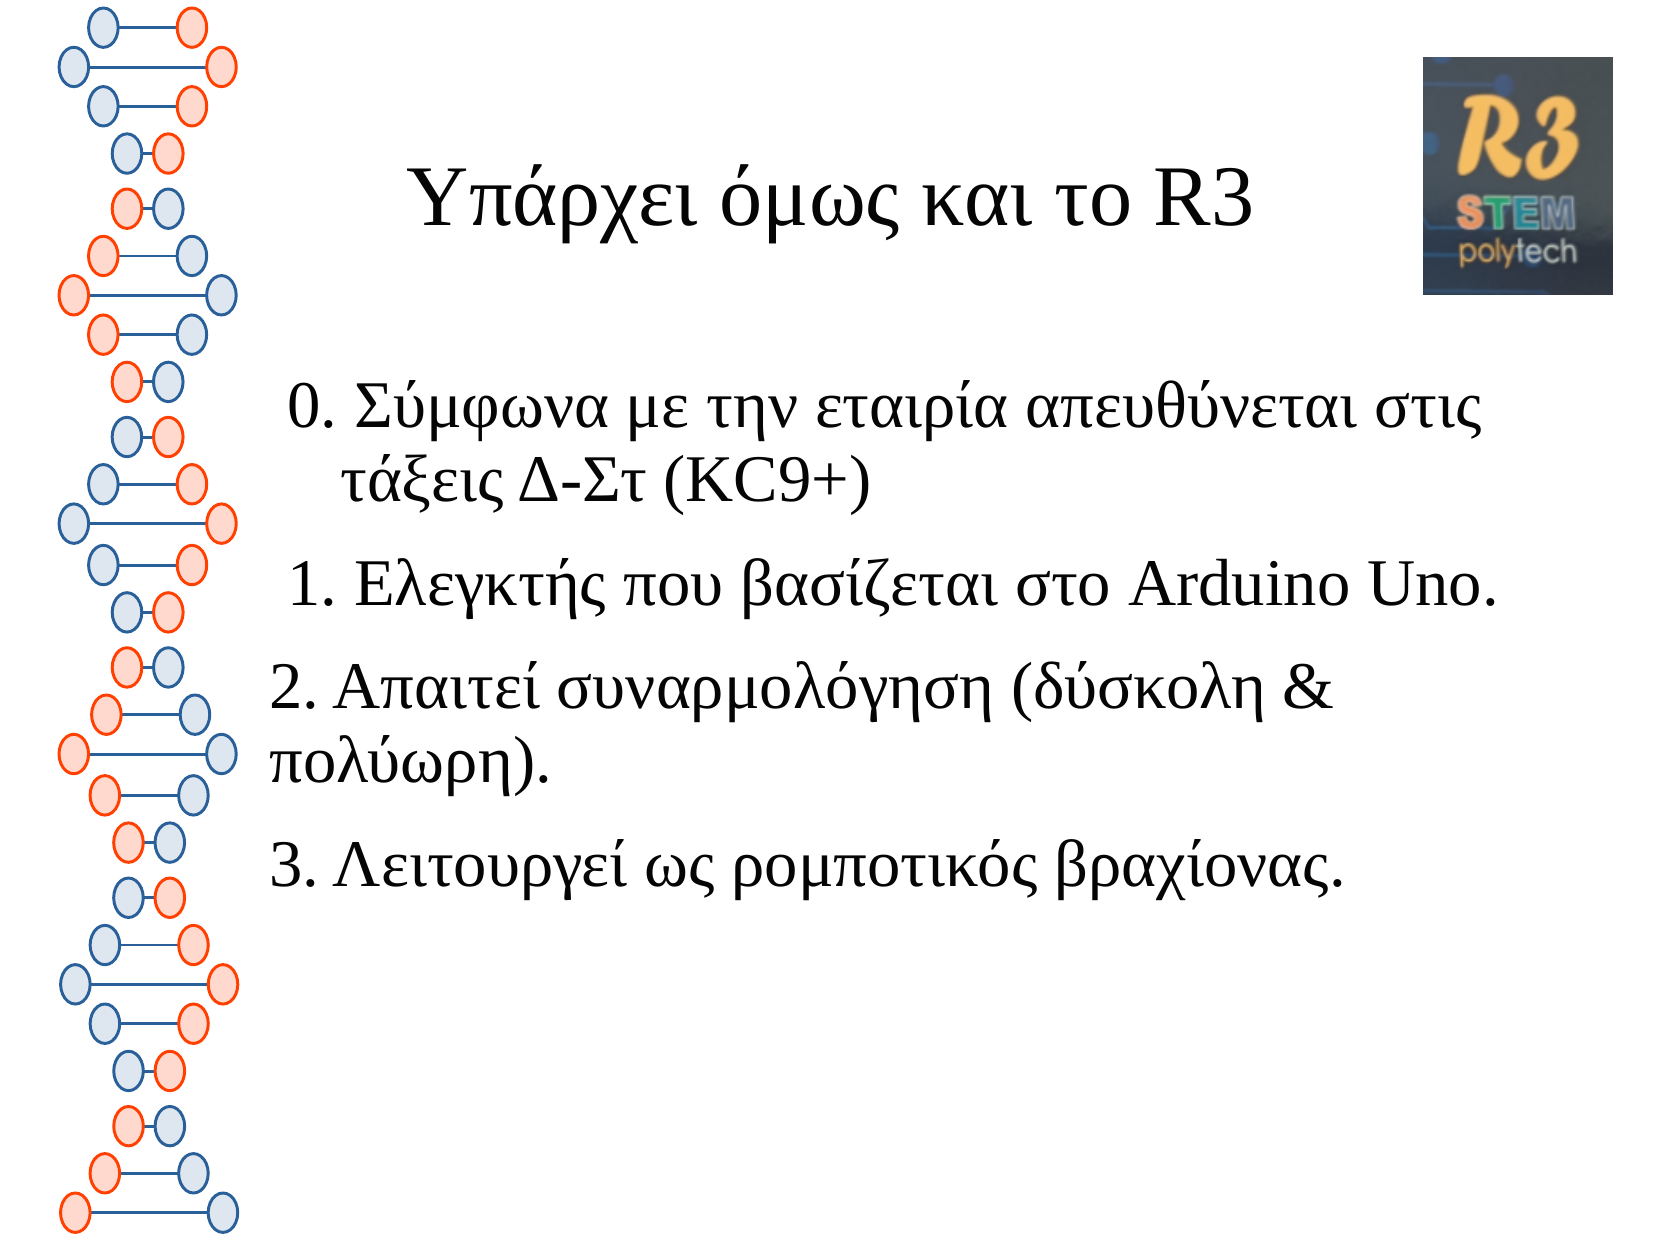

# Υπάρχει όμως και το R3
0. Σύμφωνα με την εταιρία απευθύνεται στις τάξεις Δ-Στ (KC9+)
1. Ελεγκτής που βασίζεται στο Arduino Uno.
2. Απαιτεί συναρμολόγηση (δύσκολη & πολύωρη).
3. Λειτουργεί ως ρομποτικός βραχίονας.